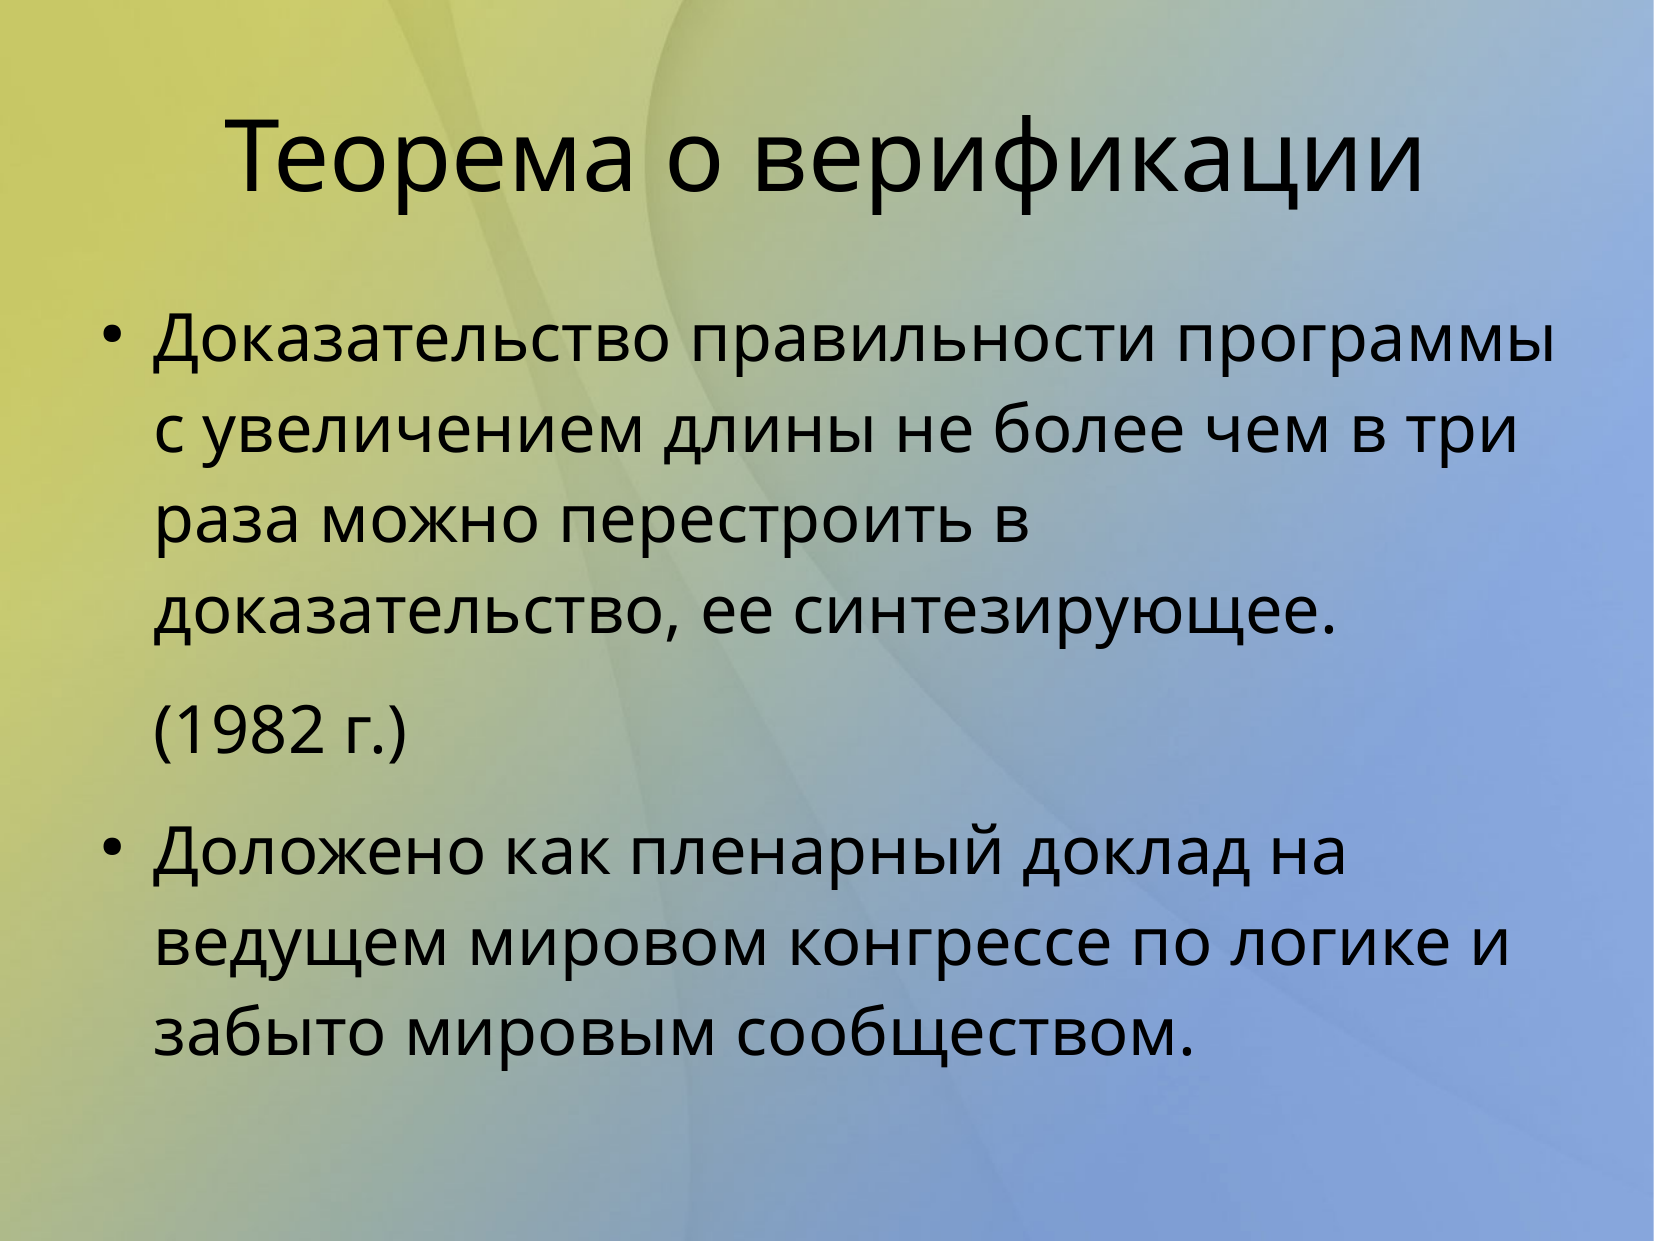

# Теорема о верификации
Доказательство правильности программы с увеличением длины не более чем в три раза можно перестроить в доказательство, ее синтезирующее.
(1982 г.)
Доложено как пленарный доклад на ведущем мировом конгрессе по логике и забыто мировым сообществом.